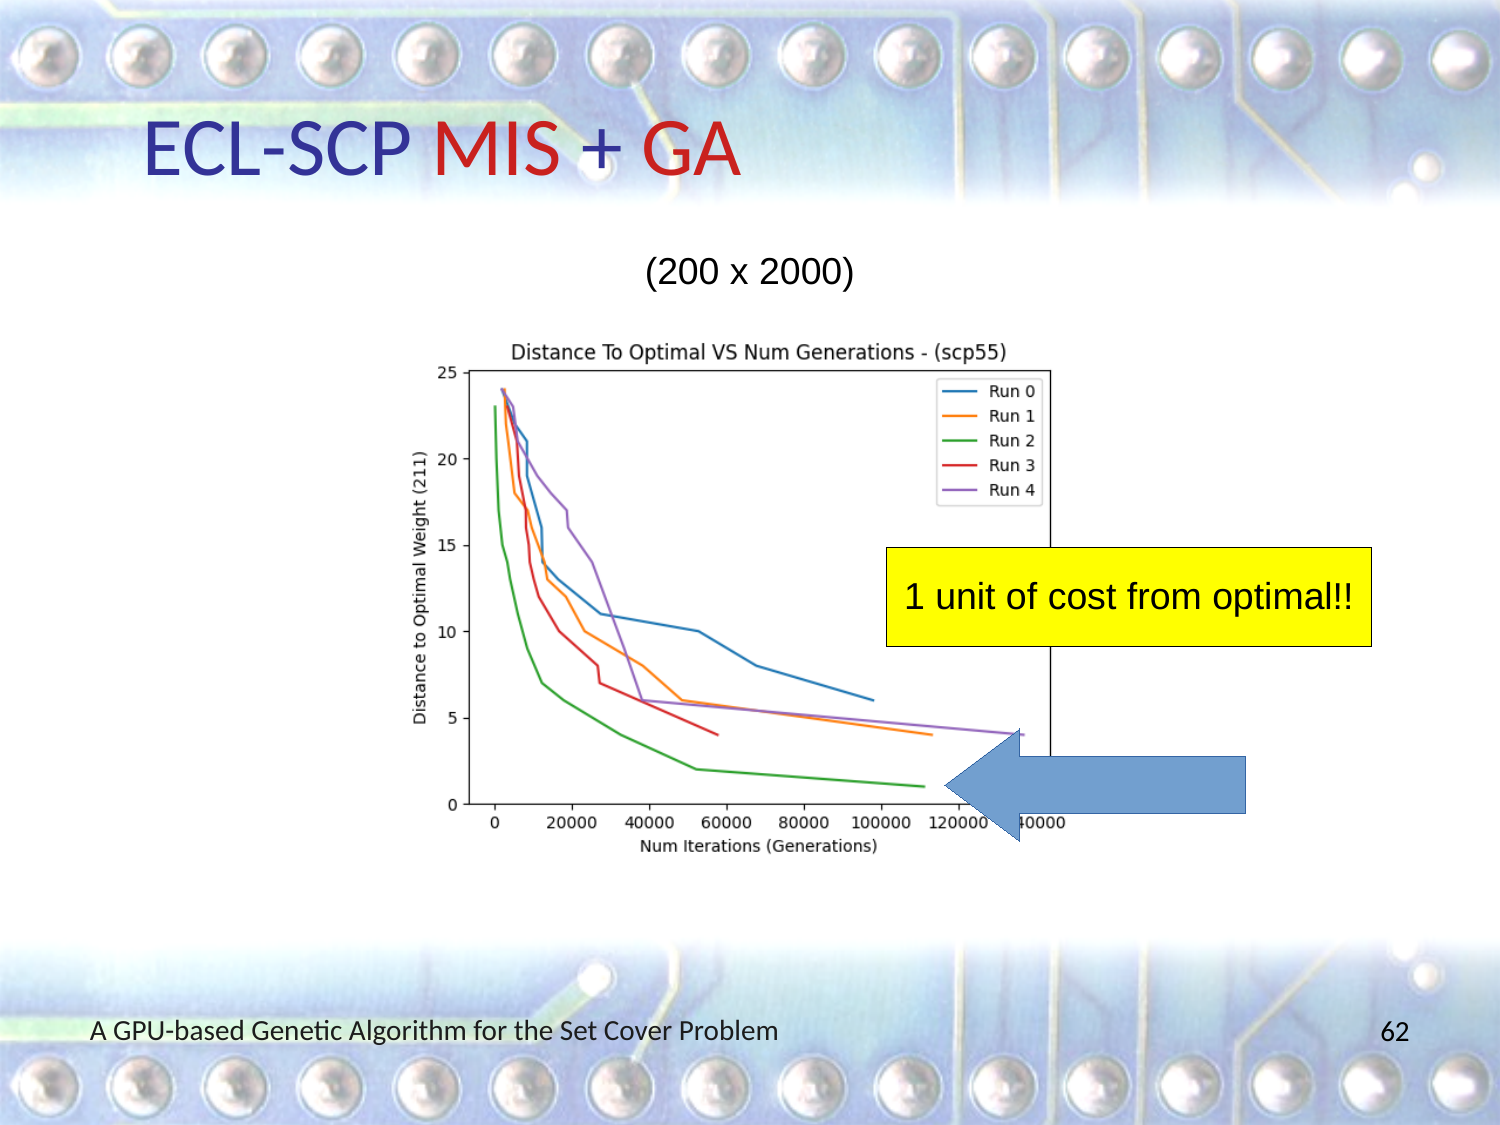

# ECL-SCP MIS + GA
(200 x 2000)
1 unit of cost from optimal!!
A GPU-based Genetic Algorithm for the Set Cover Problem
62